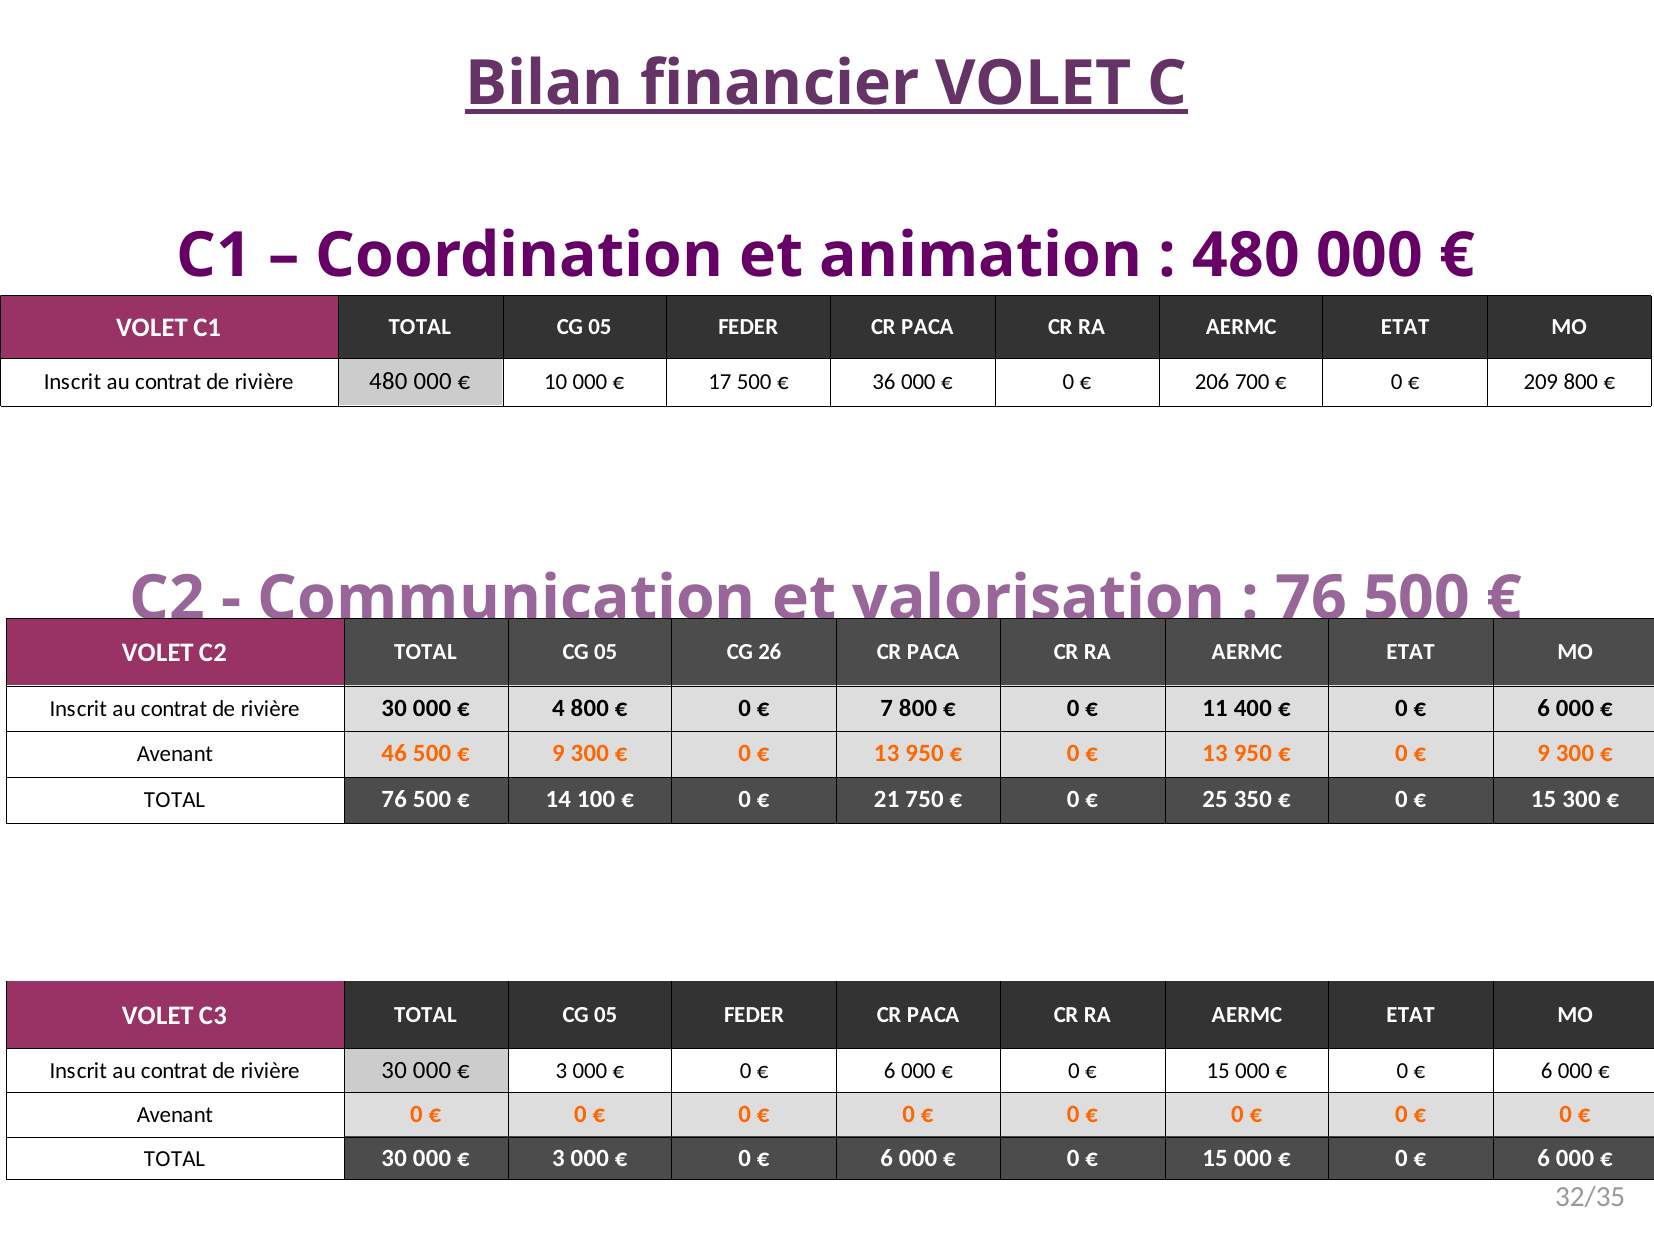

Bilan financier VOLET C
C1 – Coordination et animation : 480 000 €
C2 - Communication et valorisation : 76 500 €
C3 – Suivi et évaluation contrat : 30 000 €
32